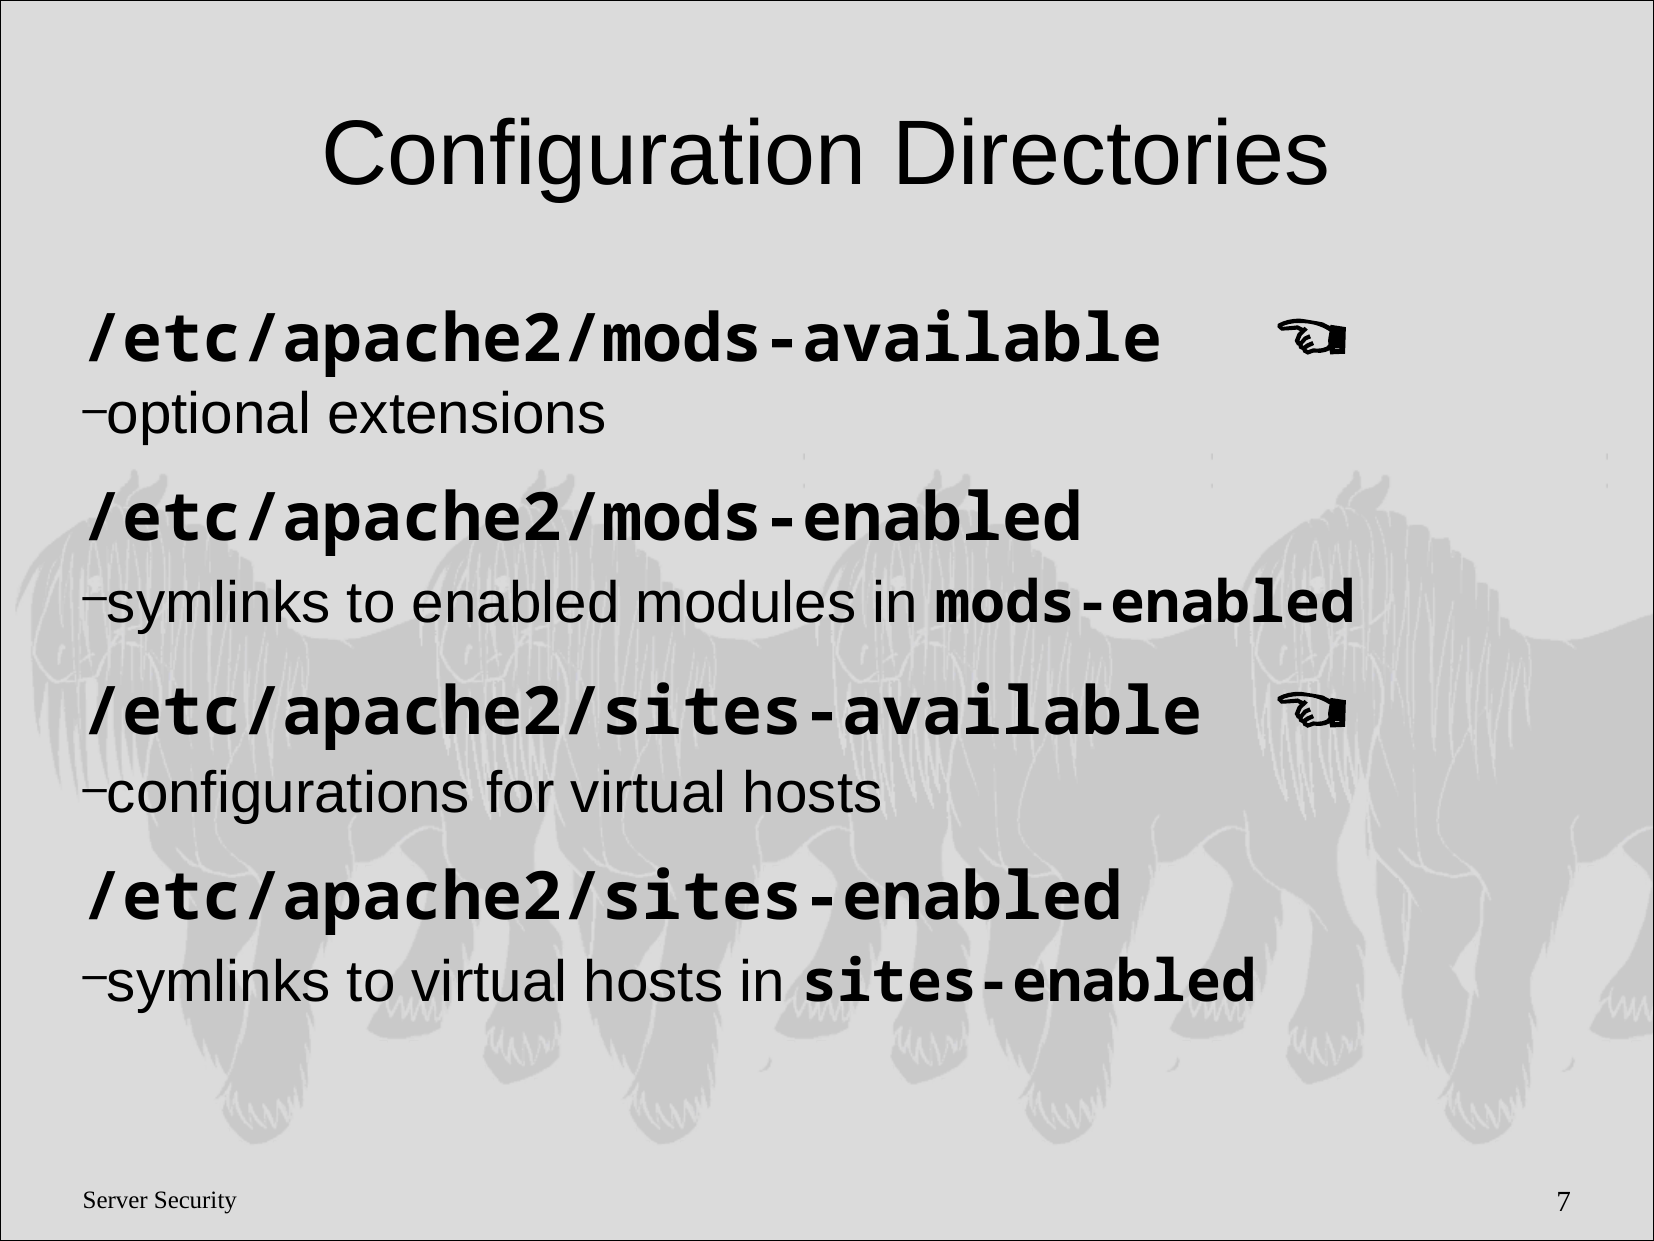

# Configuration Directories
/etc/apache2/mods-available		
optional extensions
/etc/apache2/mods-enabled
symlinks to enabled modules in mods-enabled
/etc/apache2/sites-available	
configurations for virtual hosts
/etc/apache2/sites-enabled
symlinks to virtual hosts in sites-enabled